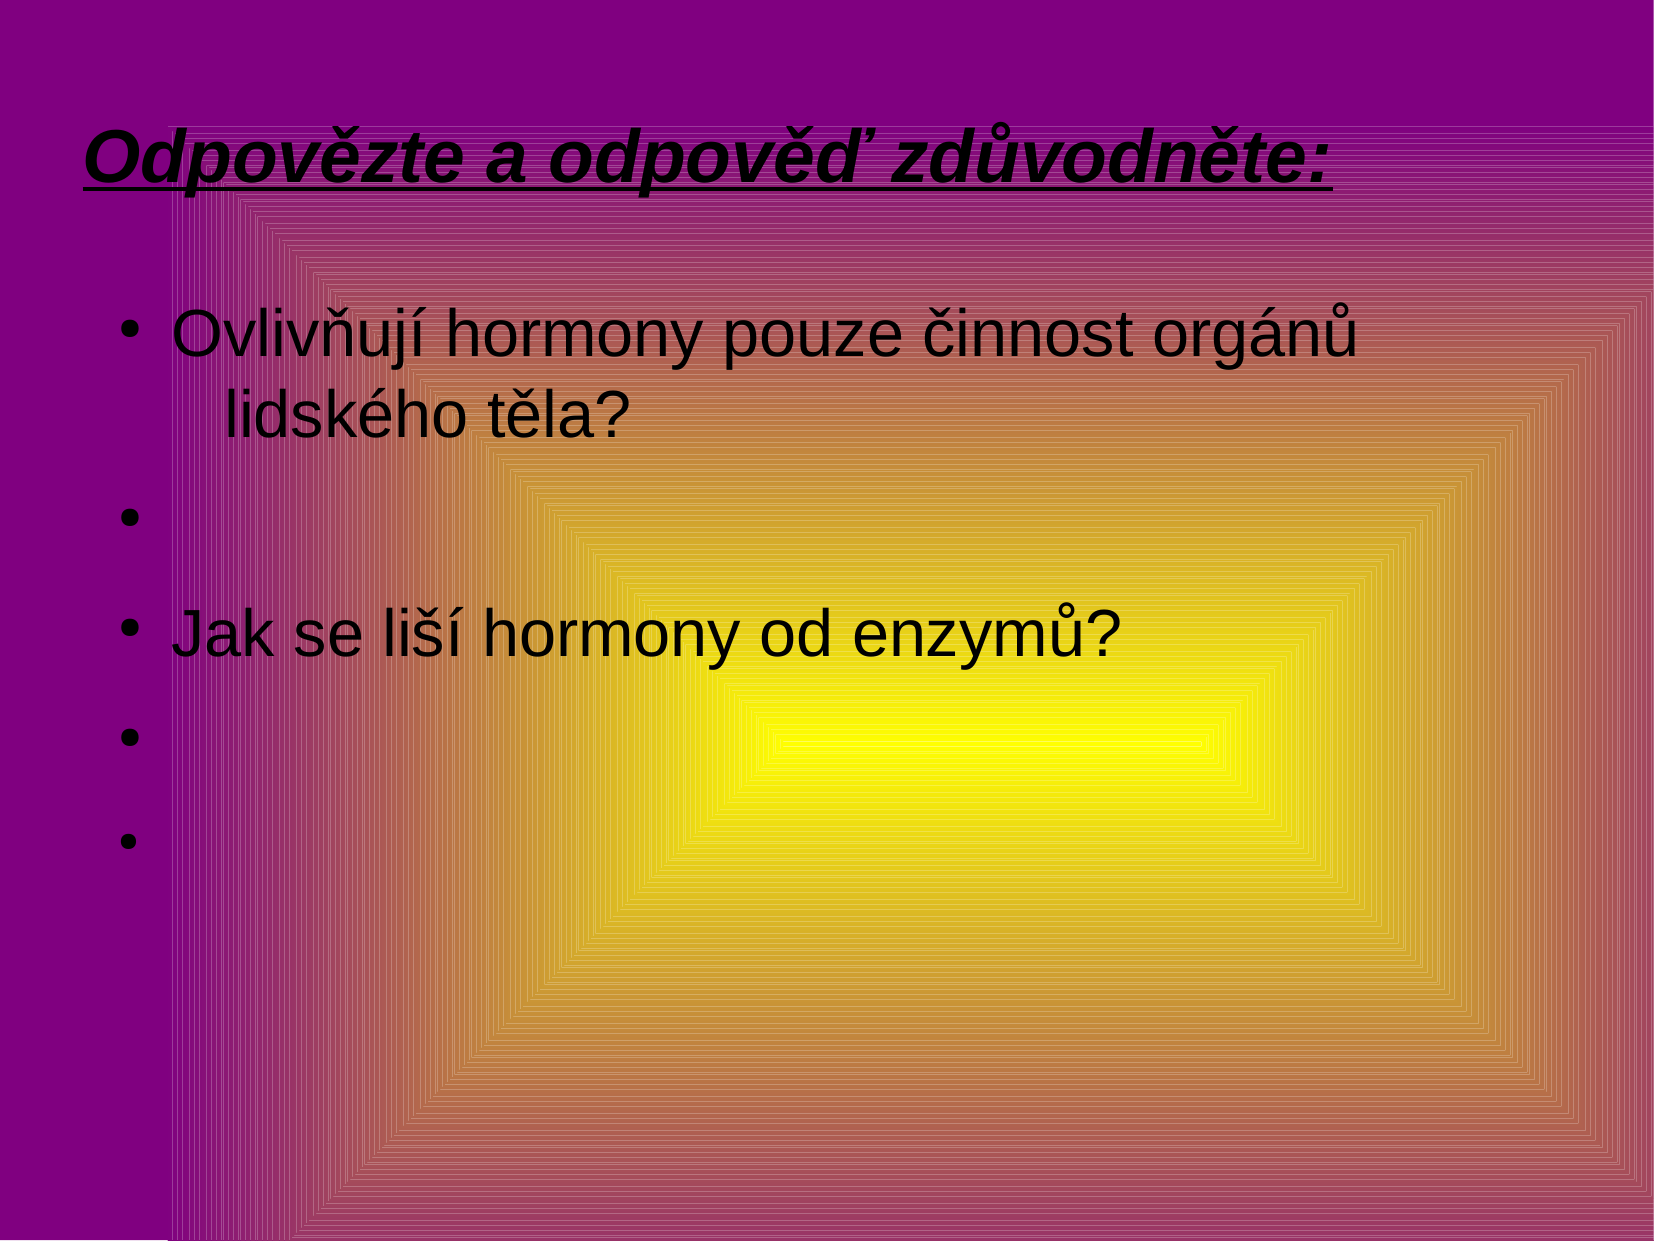

# Odpovězte a odpověď zdůvodněte:
Ovlivňují hormony pouze činnost orgánů lidského těla?
Jak se liší hormony od enzymů?